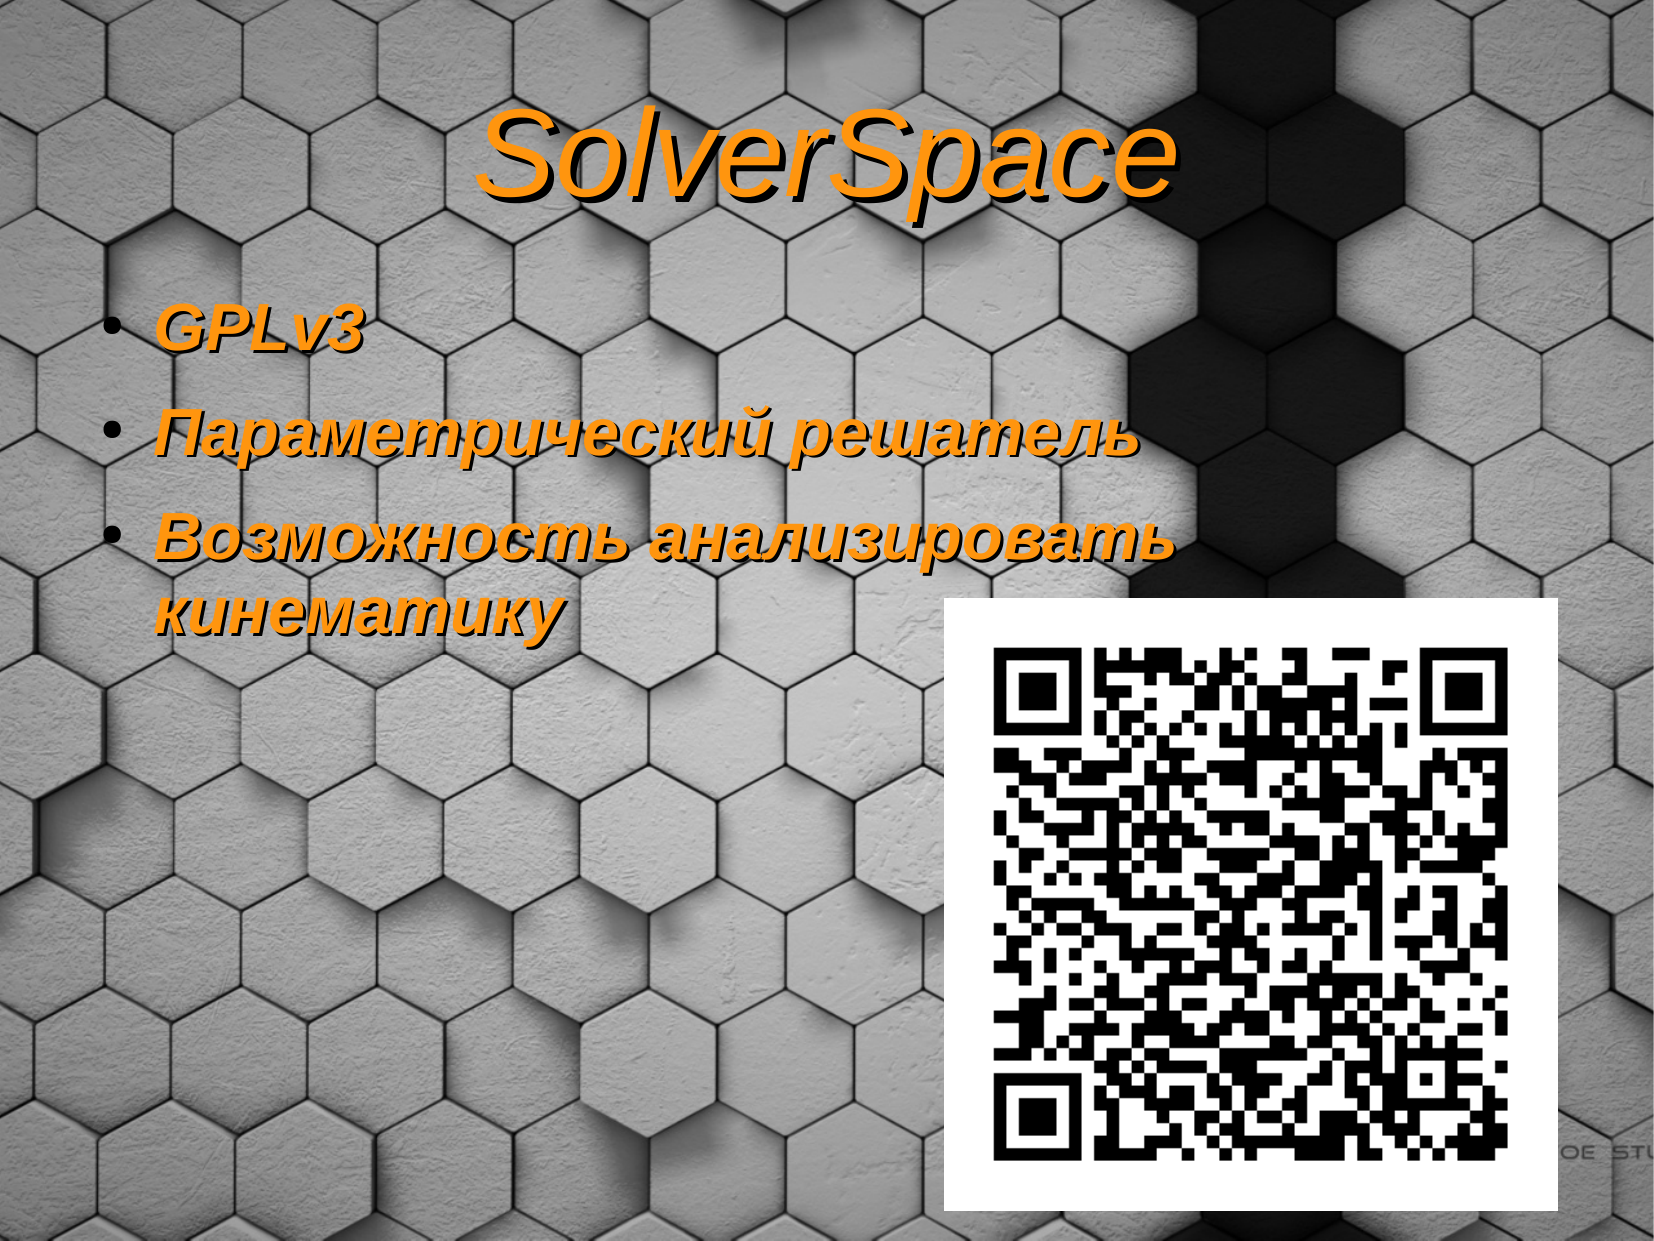

# SolverSpace
GPLv3
Параметрический решатель
Возможность анализировать кинематику